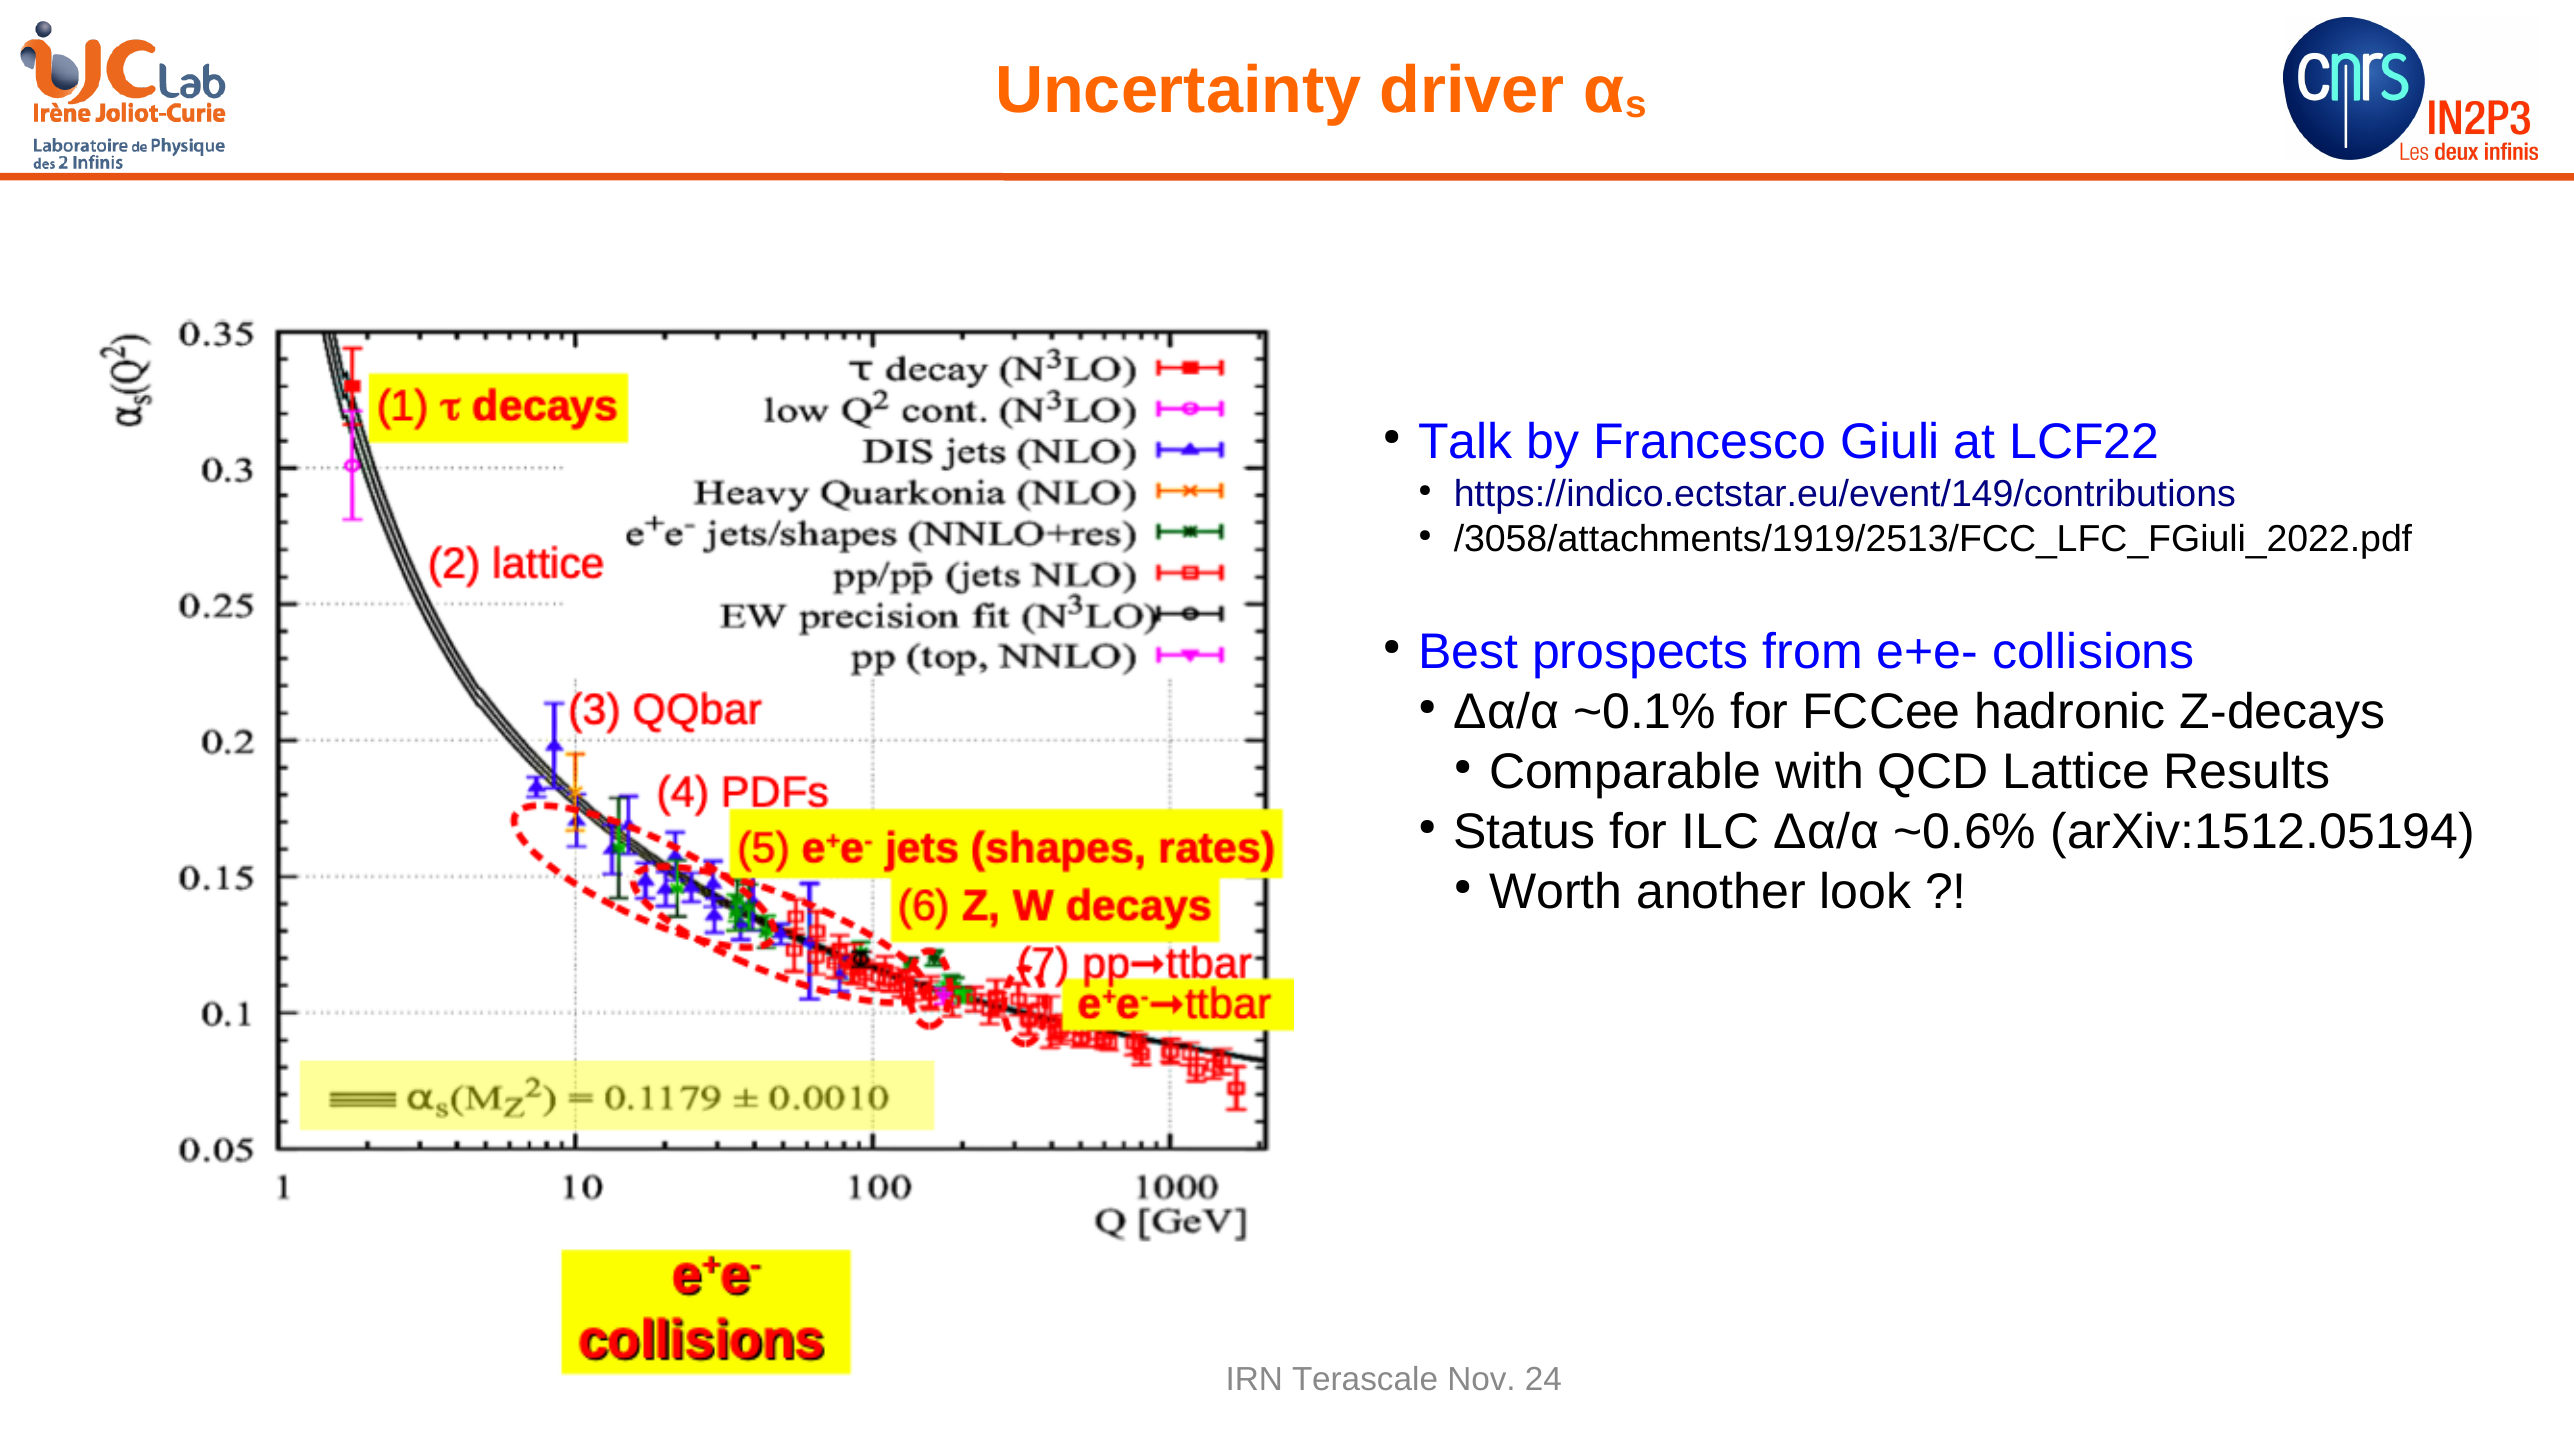

# Uncertainty driver αs
Talk by Francesco Giuli at LCF22
https://indico.ectstar.eu/event/149/contributions
/3058/attachments/1919/2513/FCC_LFC_FGiuli_2022.pdf
Best prospects from e+e- collisions
Δα/α ~0.1% for FCCee hadronic Z-decays
Comparable with QCD Lattice Results
Status for ILC Δα/α ~0.6% (arXiv:1512.05194)
Worth another look ?!